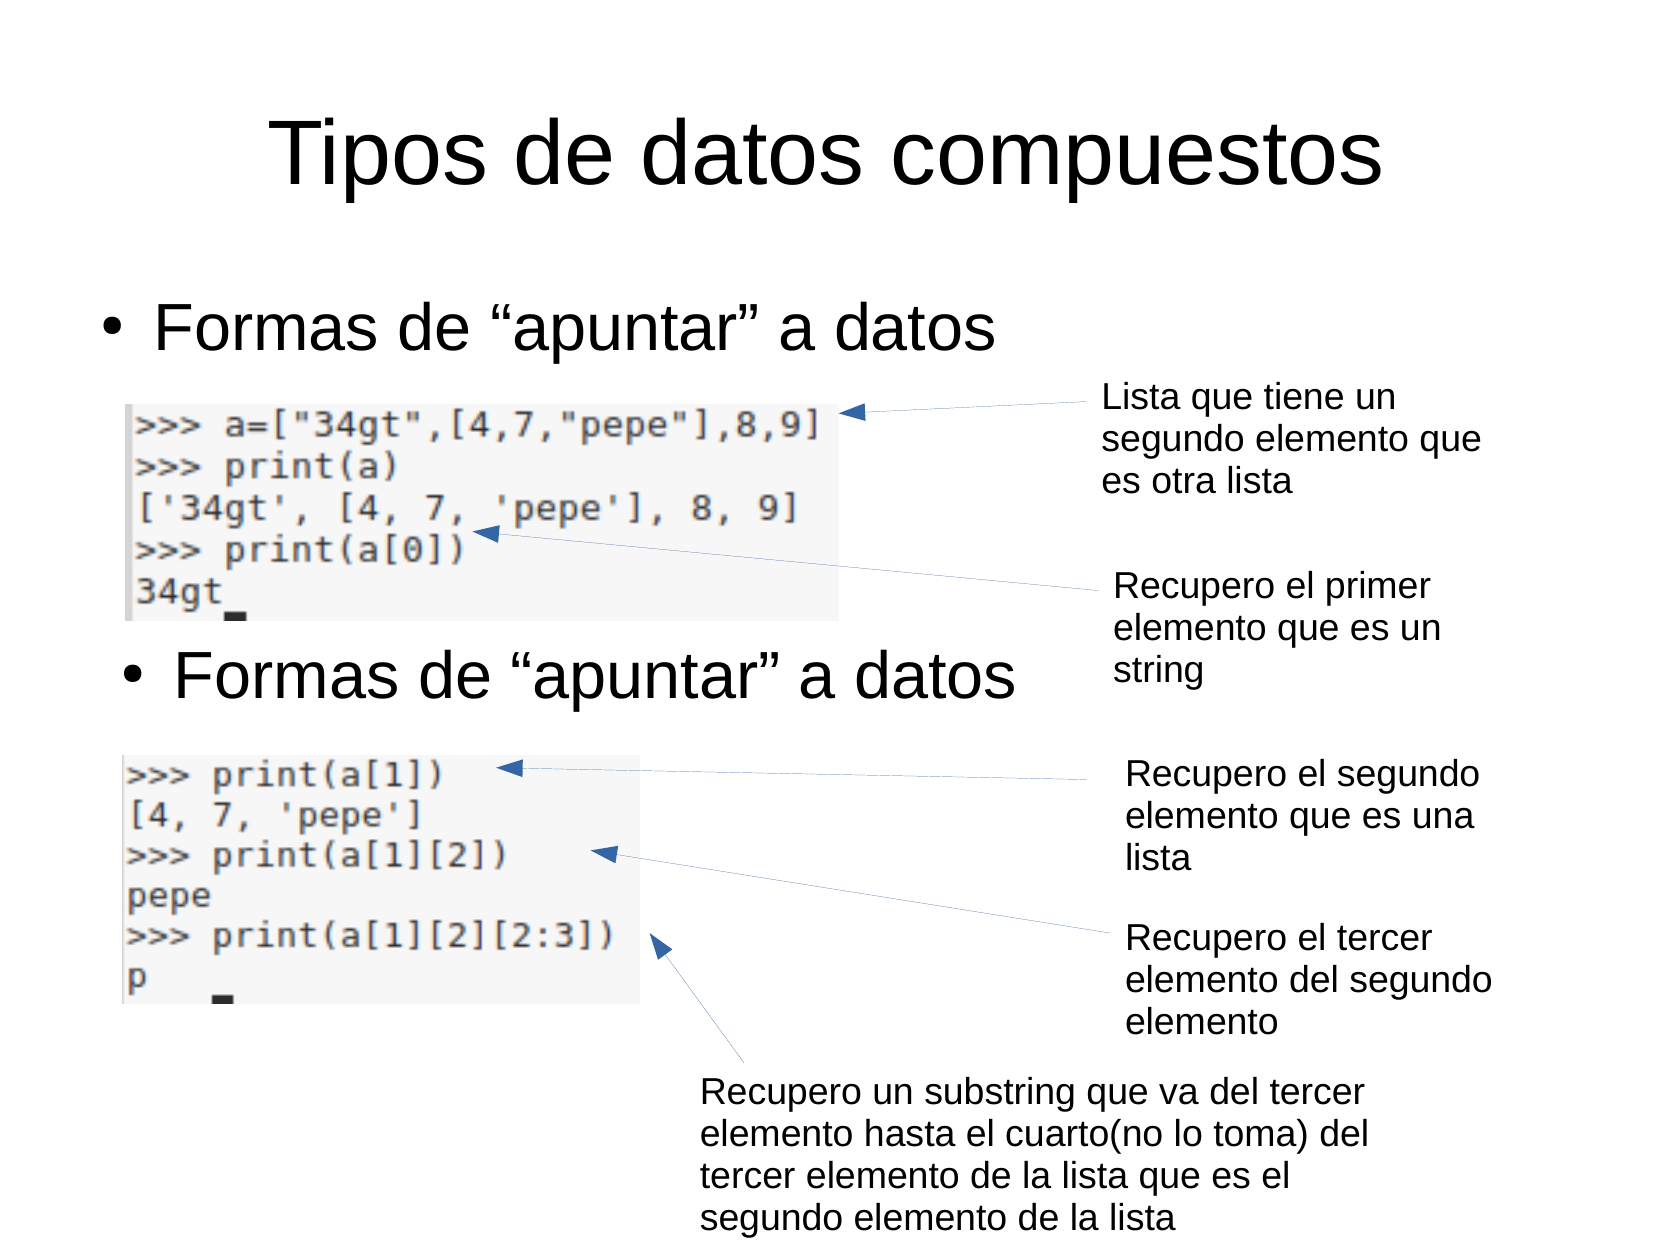

# Tipos de datos compuestos
Formas de “apuntar” a datos
Lista que tiene un segundo elemento que es otra lista
Recupero el primer elemento que es un string
Formas de “apuntar” a datos
Recupero el segundo elemento que es una lista
Recupero el tercer elemento del segundo elemento
Recupero un substring que va del tercer elemento hasta el cuarto(no lo toma) del tercer elemento de la lista que es el segundo elemento de la lista